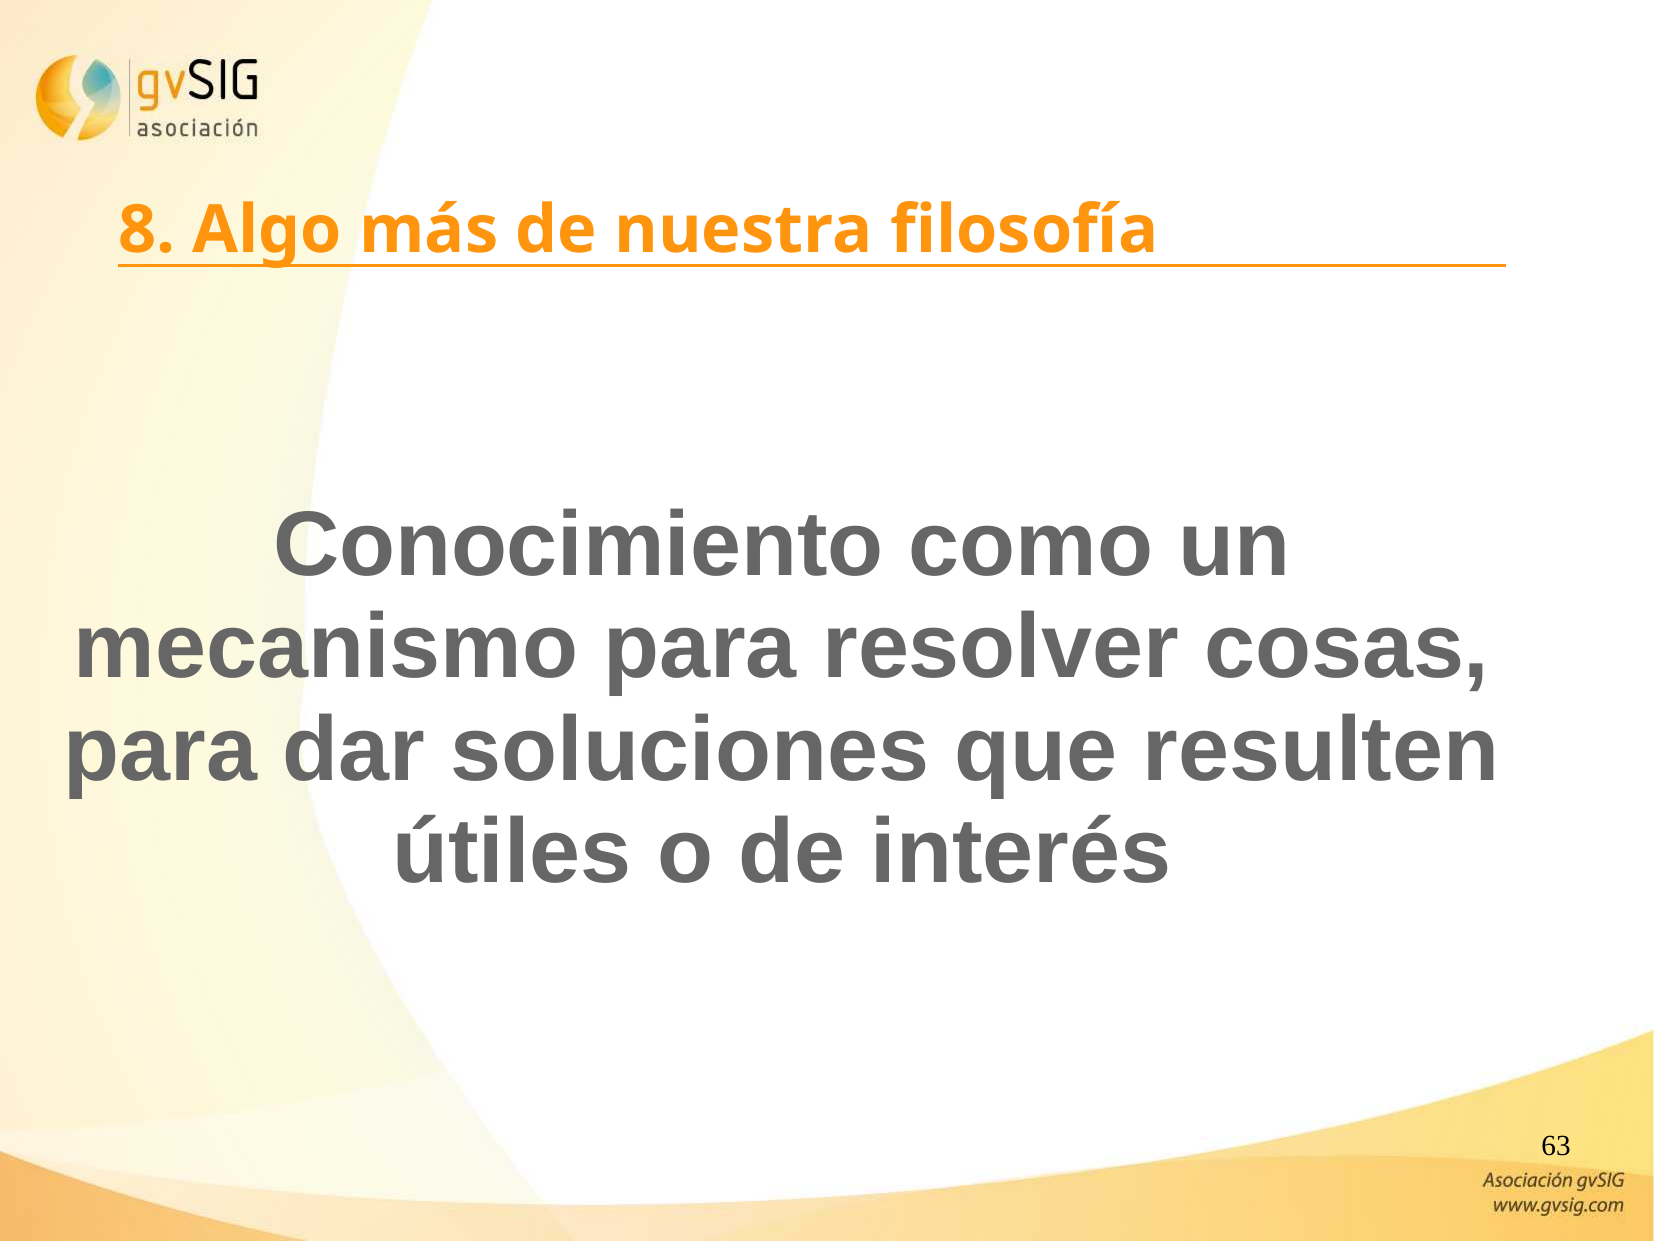

# 8. Algo más de nuestra filosofía
Conocimiento como un mecanismo para resolver cosas, para dar soluciones que resulten útiles o de interés
63